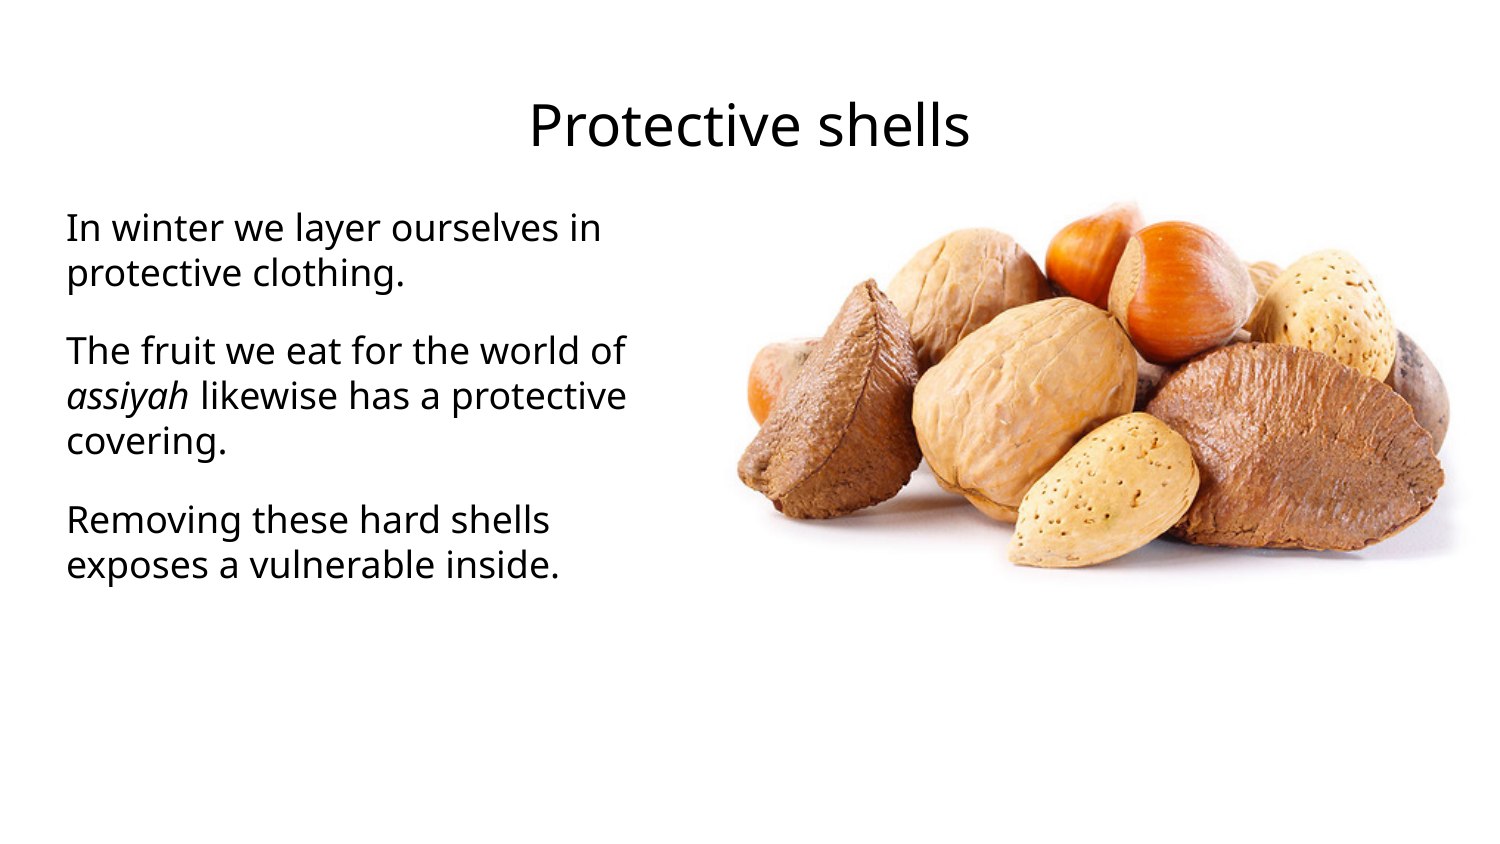

# Protective shells
In winter we layer ourselves in protective clothing.
The fruit we eat for the world of assiyah likewise has a protective covering.
Removing these hard shells exposes a vulnerable inside.